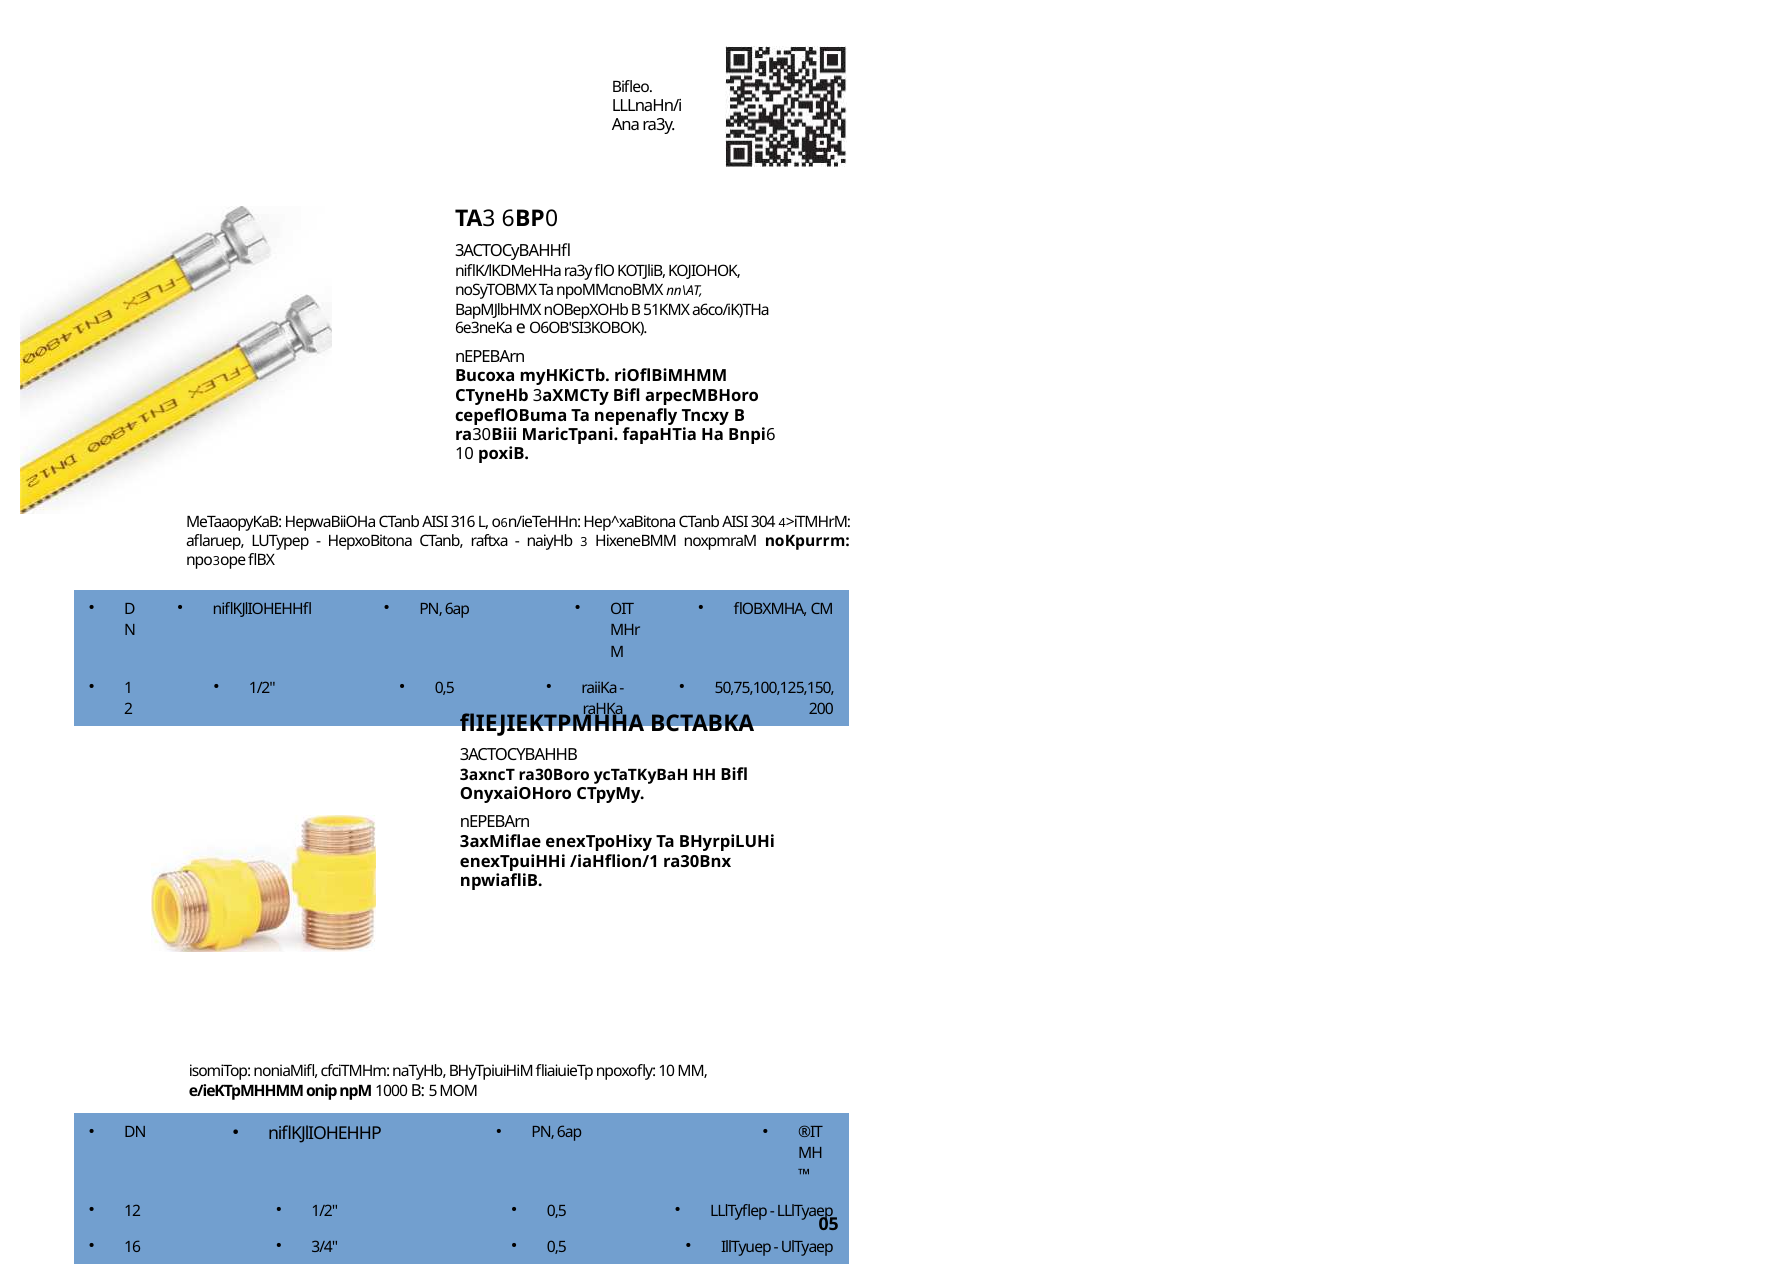

Bifleo. LLLnaHn/i Ana ra3y.
TA3 6BP0
3ACTOCyBAHHfl
niflK/lKDMeHHa ra3y flO KOTJliB, KOJIOHOK, noSyTOBMX Ta npoMMcnoBMX nn\AT, BapMJlbHMX nOBepXOHb B 51KMX a6co/iK)THa 6e3neKa e o6ob'si3kobok).
nEPEBArn
Bucoxa myHKiCTb. riOflBiMHMM CTyneHb 3aXMCTy Bifl arpecMBHoro cepeflOBuma Ta nepenafly Tncxy b ra30Biii MaricTpani. fapaHTia Ha Bnpi6 10 poxiB.
MeTaaopyKaB: HepwaBiiOHa CTanb AISI 316 L, o6n/ieTeHHn: Hep^xaBitona CTanb AISI 304 4>iTMHrM: aflaruep, LUTypep - HepxoBitona CTanb, raftxa - naiyHb 3 HixeneBMM noxpmraM noKpurrm: npo3ope flBX
| DN | niflKJlIOHEHHfl | PN, 6ap | OITMHrM | flOBXMHA, cm |
| --- | --- | --- | --- | --- |
| 12 | 1/2" | 0,5 | raiiKa - raHKa | 50,75,100,125,150, 200 |
flIEJIEKTPMHHA BCTABKA
3ACTOCYBAHHB
3axncT ra30Boro ycTaTKyBaH hh Bifl OnyxaiOHoro CTpyMy.
nEPEBArn
3axMiflae enexTpoHixy Ta BHyrpiLUHi enexTpuiHHi /iaHflion/1 ra30Bnx npwiafliB.
isomiTop: noniaMifl, cfciTMHm: naTyHb, BHyTpiuiHiM fliaiuieTp npoxofly: 10 mm, e/ieKTpMHHMM onip npM 1000 B: 5 Mom
| DN | niflKJlIOHEHHP | PN, 6ap | ®itmh™ |
| --- | --- | --- | --- |
| 12 | 1/2" | 0,5 | LLlTyflep - LLlTyaep |
| 16 | 3/4" | 0,5 | IllTyuep - UlTyaep |
05